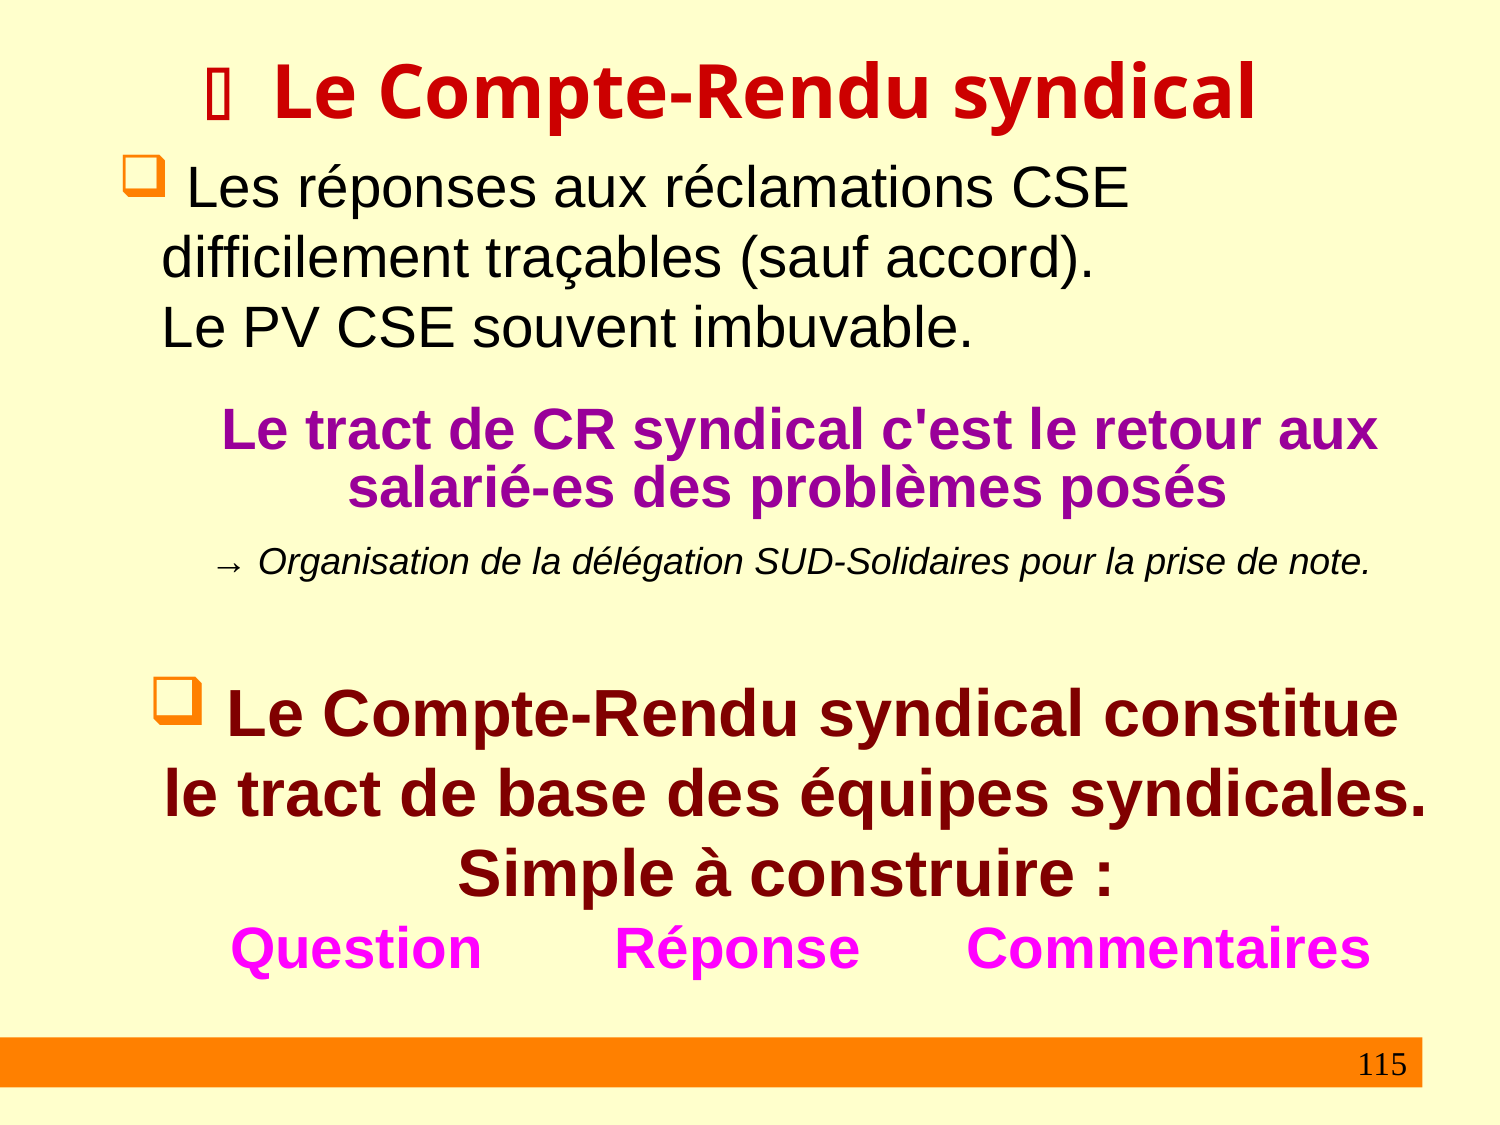

Les réponses aux réclamations CSE difficilement traçables (sauf accord).
Le PV CSE souvent imbuvable.
Le tract de CR syndical c'est le retour aux salarié-es des problèmes posés
→ Organisation de la délégation SUD-Solidaires pour la prise de note.
 Le Compte-Rendu syndical constitue le tract de base des équipes syndicales. Simple à construire :
	Question		 Réponse		Commentaires
#  Le Compte-Rendu syndical